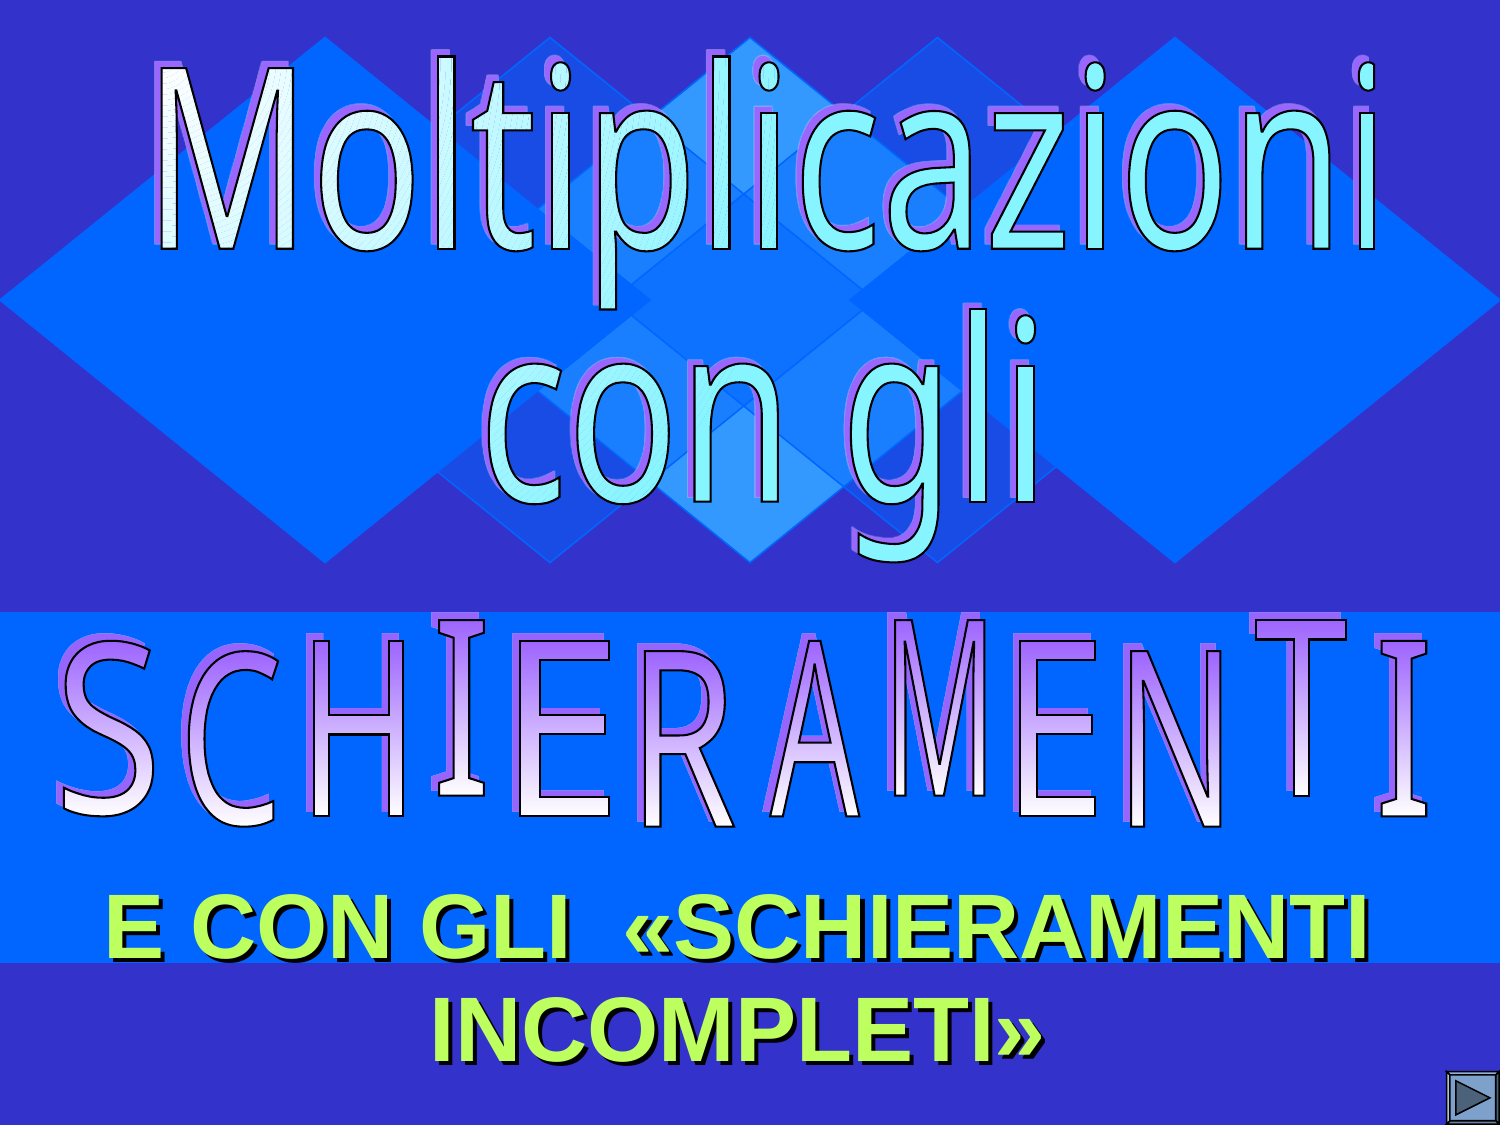

Moltiplicazioni
con gli
I
M
T
S
H
E
A
E
I
C
R
N
E CON GLI «SCHIERAMENTI INCOMPLETI»